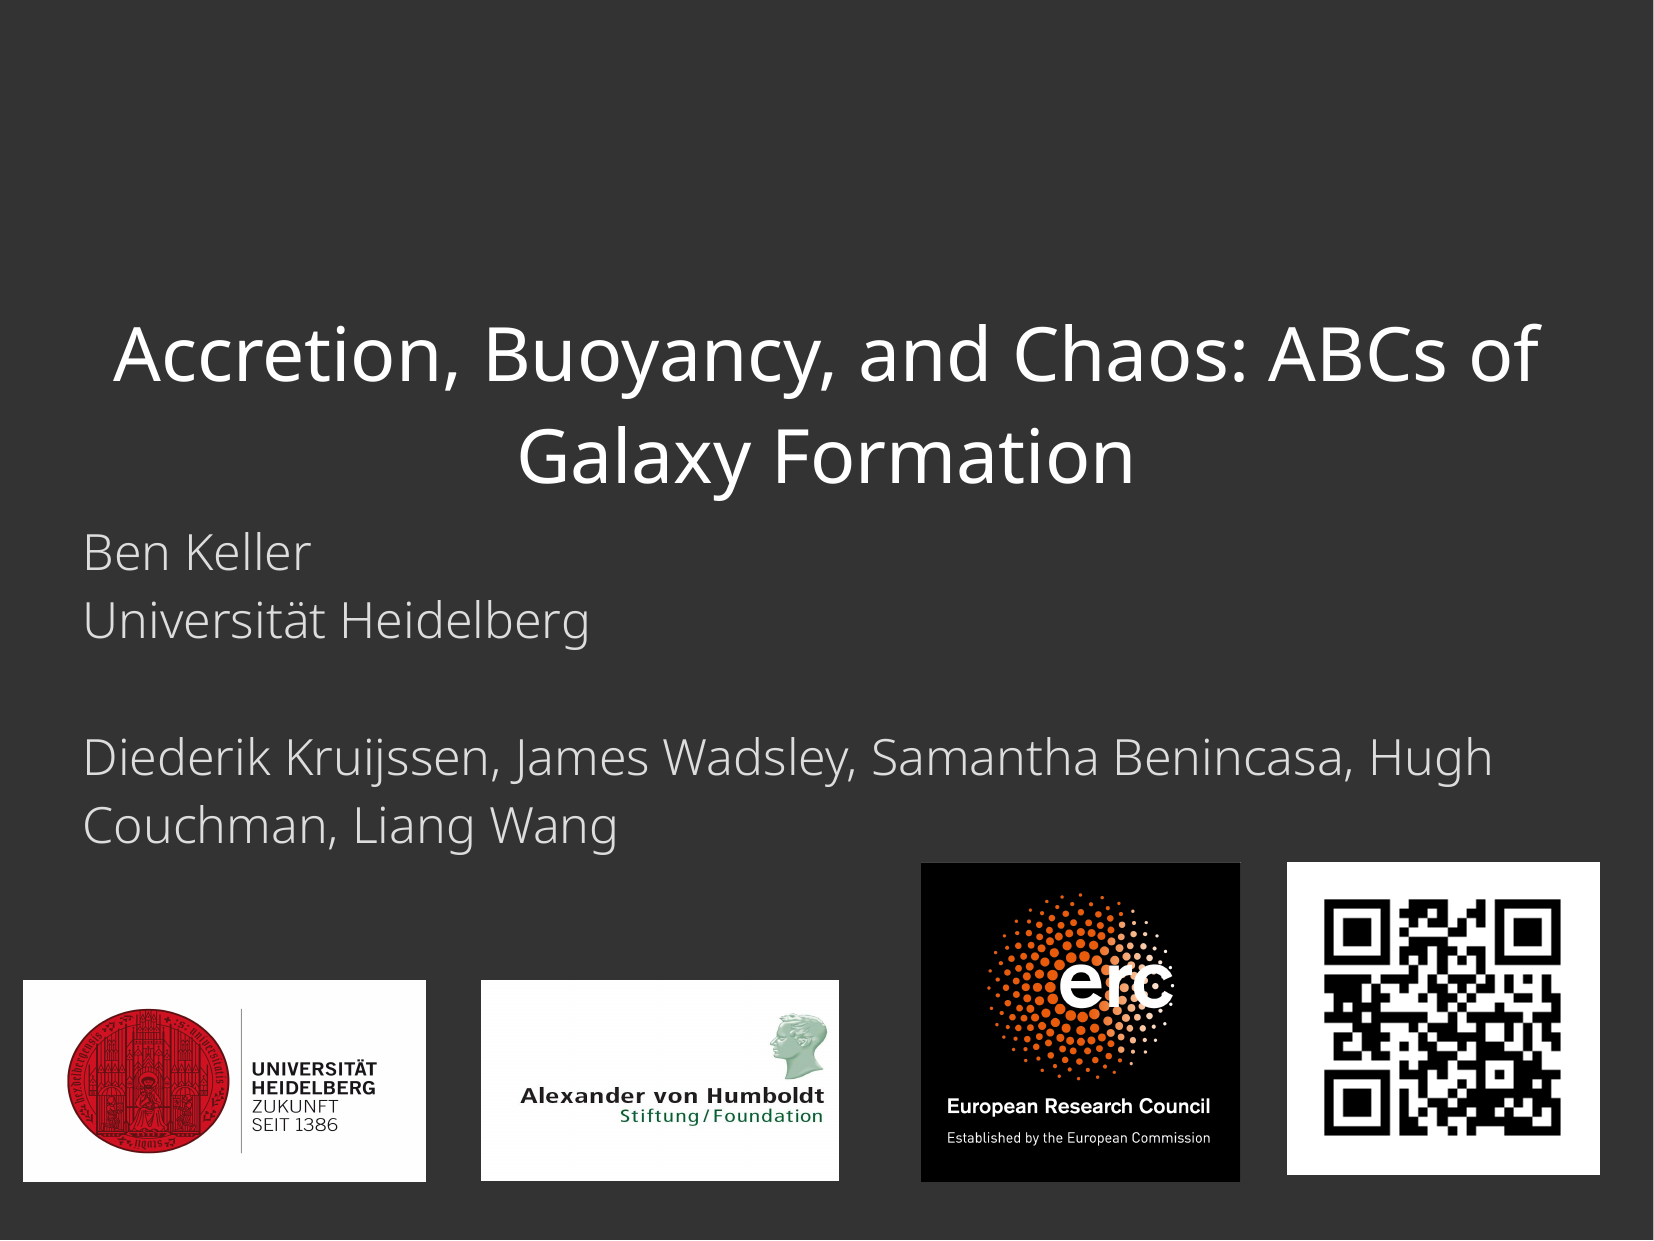

# Accretion, Buoyancy, and Chaos: ABCs of Galaxy Formation
Ben Keller
Universität Heidelberg
Diederik Kruijssen, James Wadsley, Samantha Benincasa, Hugh Couchman, Liang Wang